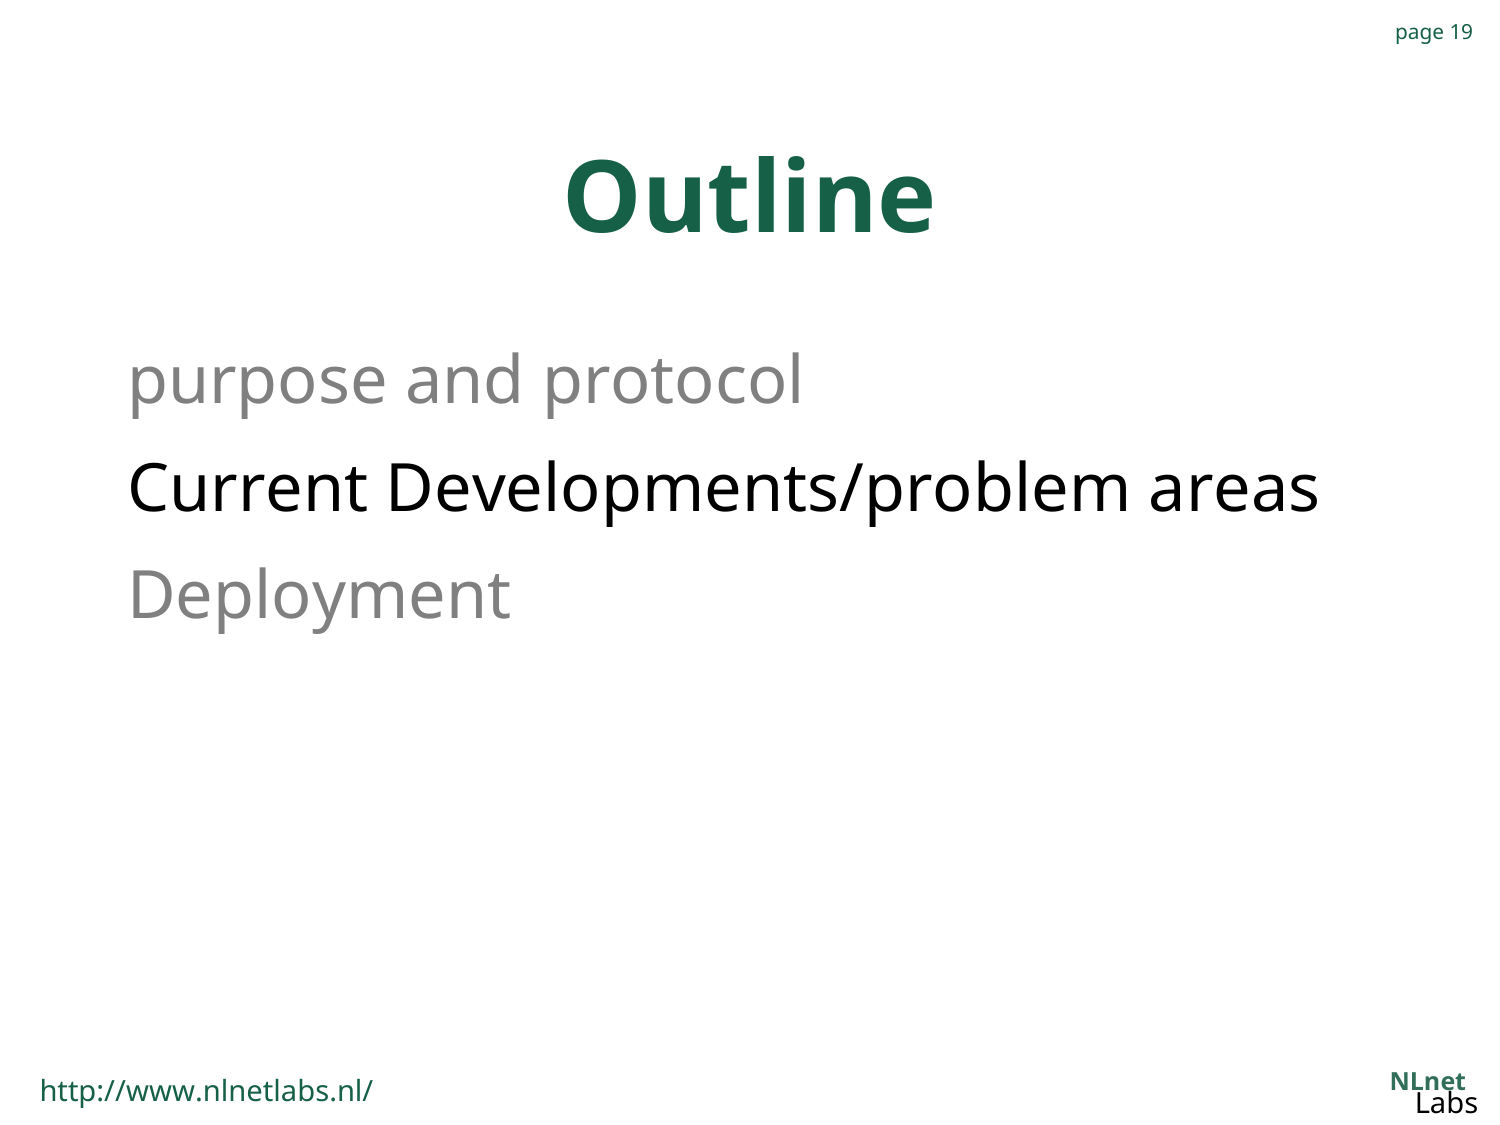

# Outline
purpose and protocol
Current Developments/problem areas
Deployment